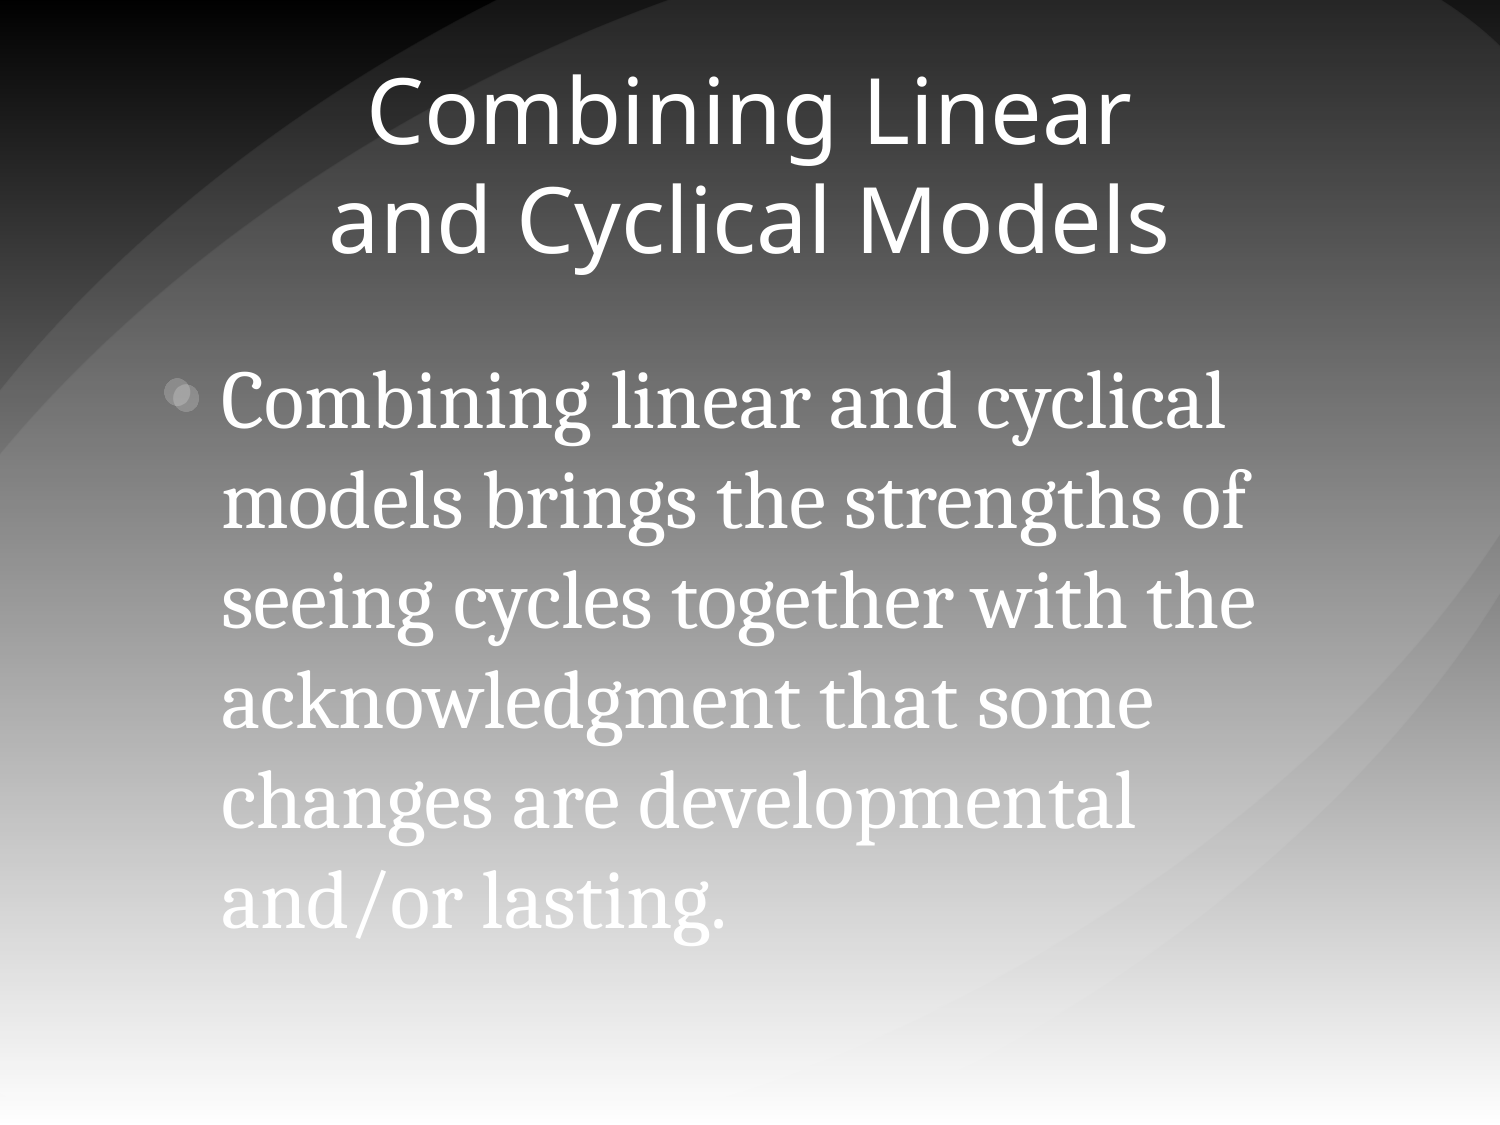

# Combining Linear and Cyclical Models
Combining linear and cyclical models brings the strengths of seeing cycles together with the acknowledgment that some changes are developmental and/or lasting.